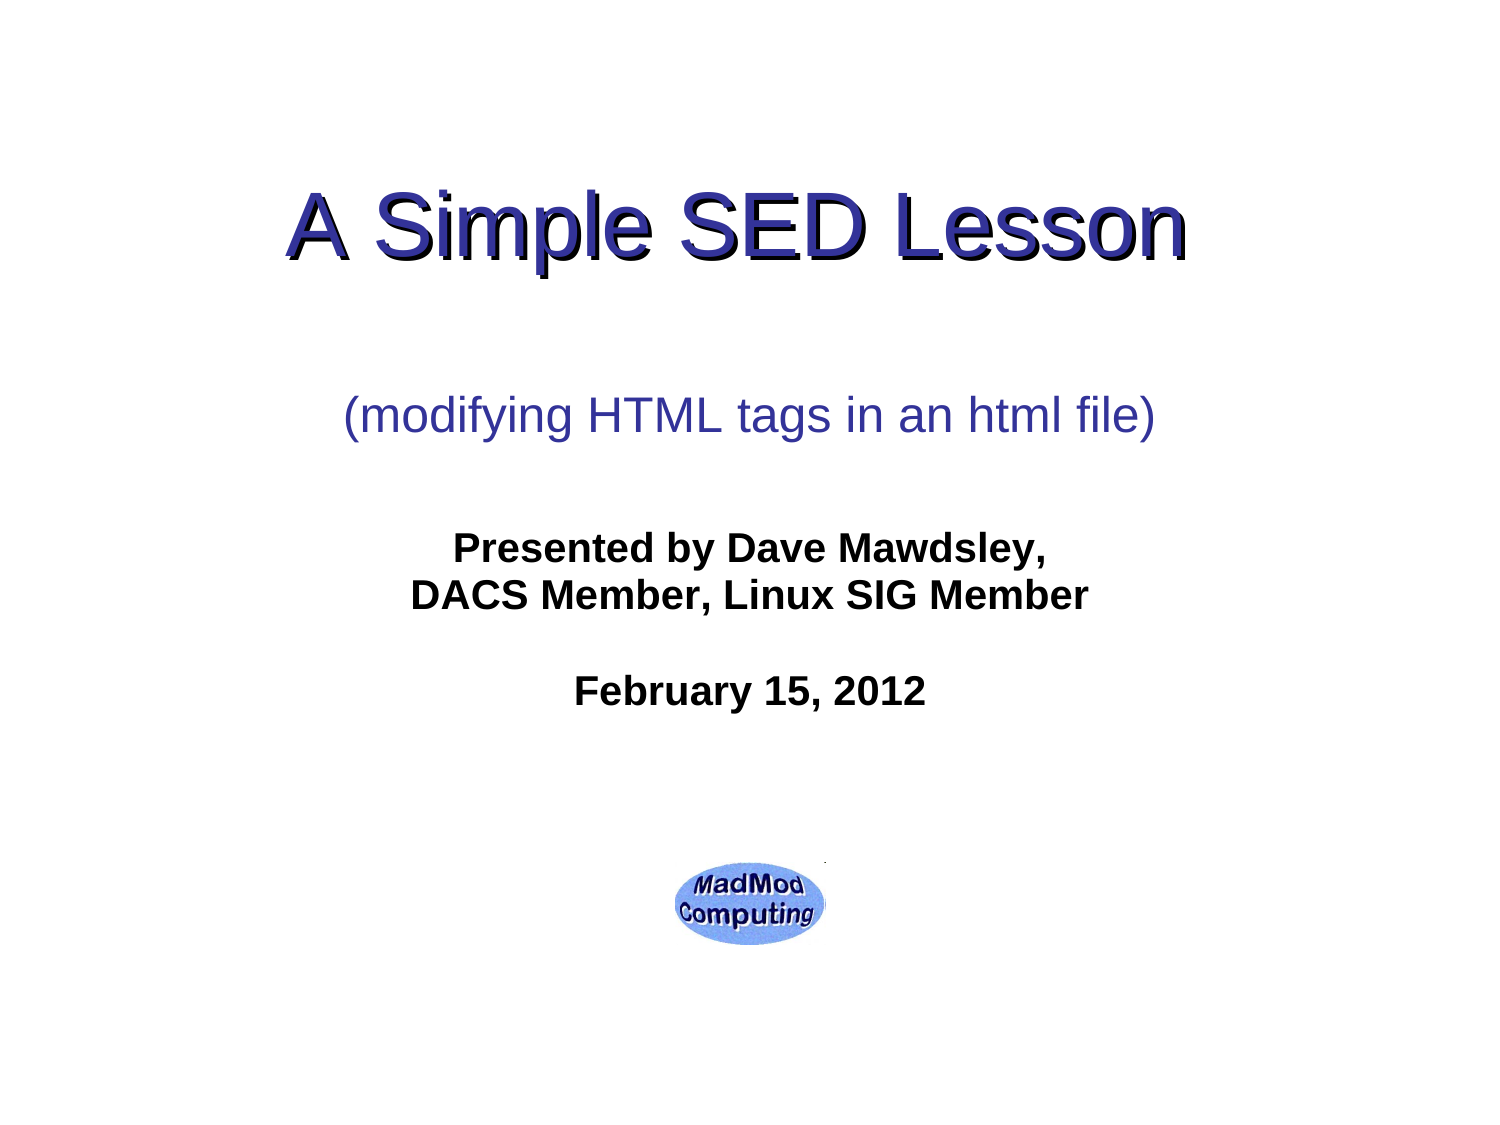

# A Simple SED Lesson
(modifying HTML tags in an html file)
Presented by Dave Mawdsley,
DACS Member, Linux SIG Member
February 15, 2012